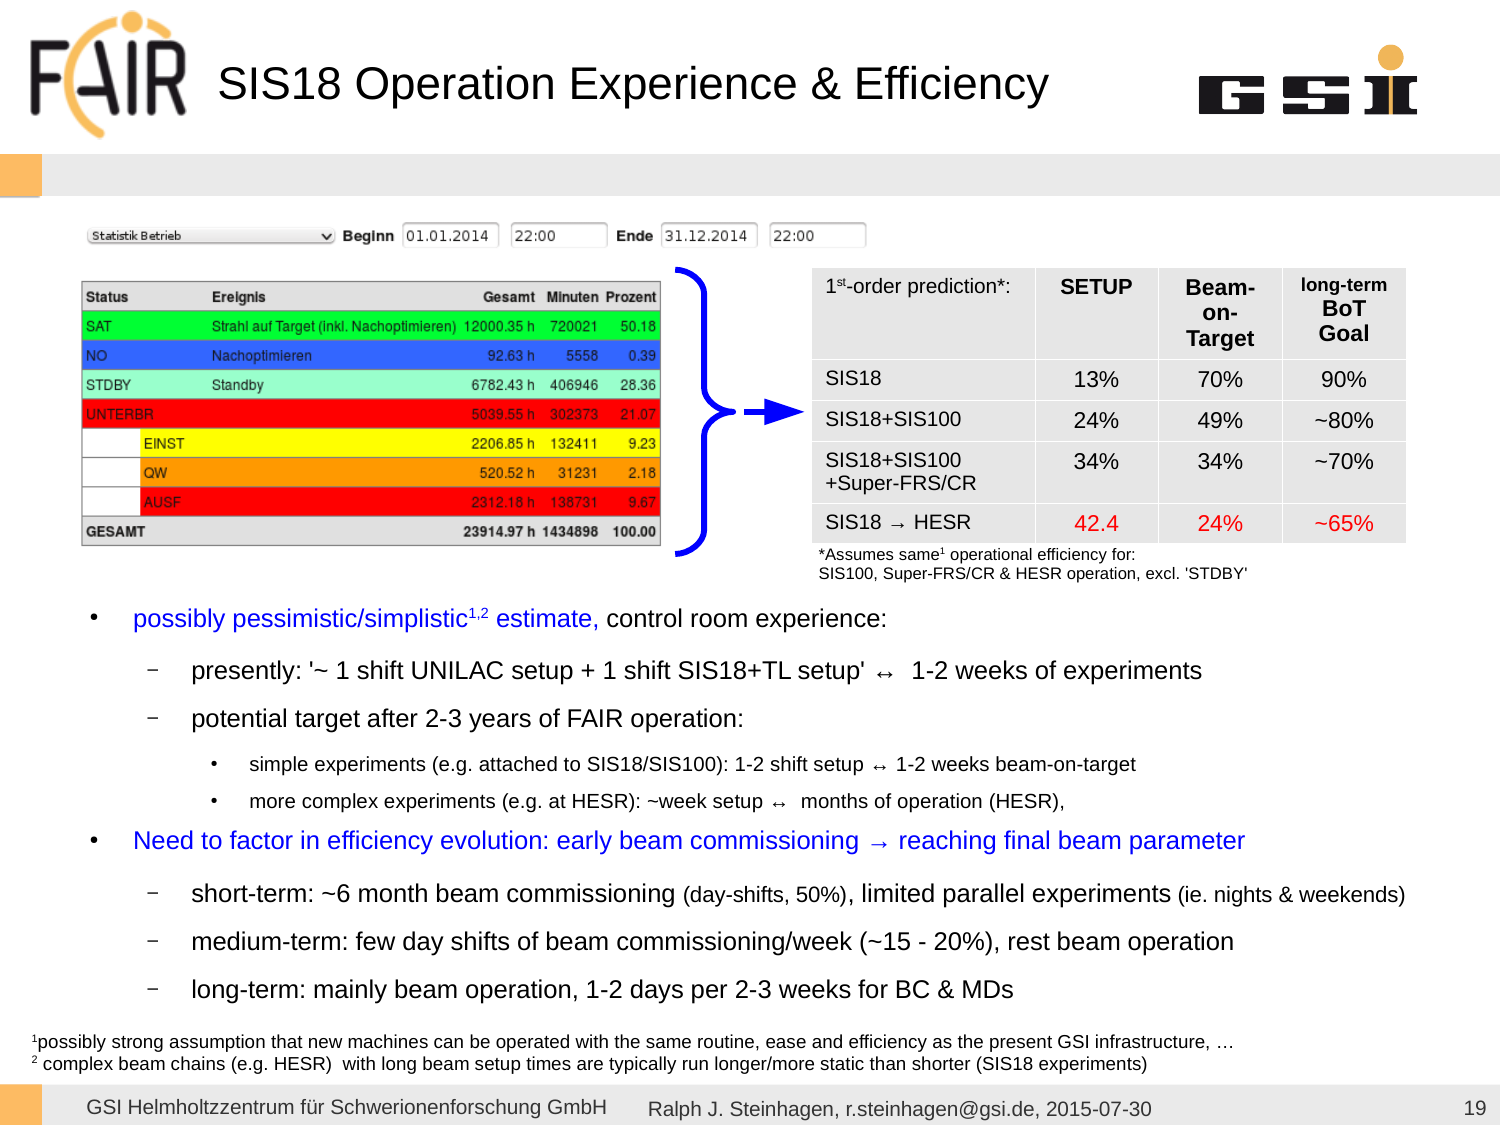

# SIS18 Operation Experience & Efficiency
| 1st-order prediction\*: | SETUP | Beam-on-Target | long-term BoT Goal |
| --- | --- | --- | --- |
| SIS18 | 13% | 70% | 90% |
| SIS18+SIS100 | 24% | 49% | ~80% |
| SIS18+SIS100 +Super-FRS/CR | 34% | 34% | ~70% |
| SIS18 → HESR | 42.4 | 24% | ~65% |
*Assumes same1 operational efficiency for:
SIS100, Super-FRS/CR & HESR operation, excl. 'STDBY'
possibly pessimistic/simplistic1,2 estimate, control room experience:
presently: '~ 1 shift UNILAC setup + 1 shift SIS18+TL setup' ↔ 1-2 weeks of experiments
potential target after 2-3 years of FAIR operation:
simple experiments (e.g. attached to SIS18/SIS100): 1-2 shift setup ↔ 1-2 weeks beam-on-target
more complex experiments (e.g. at HESR): ~week setup ↔ months of operation (HESR),
Need to factor in efficiency evolution: early beam commissioning → reaching final beam parameter
short-term: ~6 month beam commissioning (day-shifts, 50%), limited parallel experiments (ie. nights & weekends)
medium-term: few day shifts of beam commissioning/week (~15 - 20%), rest beam operation
long-term: mainly beam operation, 1-2 days per 2-3 weeks for BC & MDs
1possibly strong assumption that new machines can be operated with the same routine, ease and efficiency as the present GSI infrastructure, …			2 complex beam chains (e.g. HESR) with long beam setup times are typically run longer/more static than shorter (SIS18 experiments)